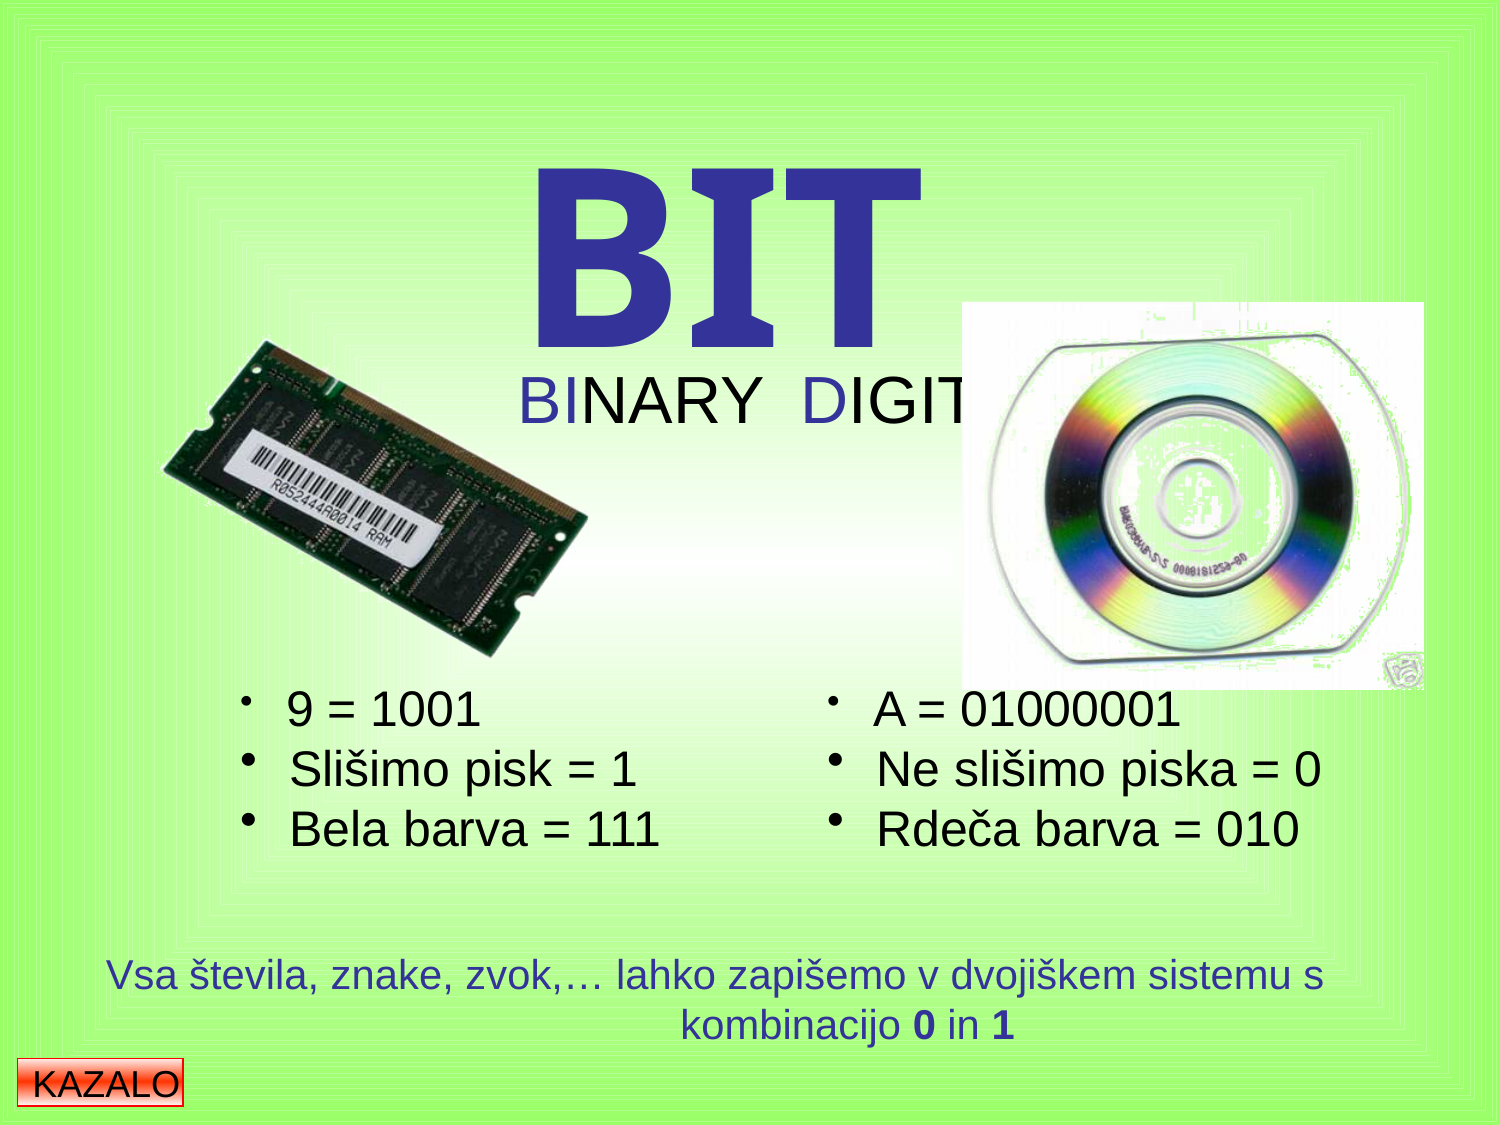

BIT
BINARY DIGIT
 9 = 1001
 Slišimo pisk = 1
 Bela barva = 111
 A = 01000001
 Ne slišimo piska = 0
 Rdeča barva = 010
Vsa števila, znake, zvok,… lahko zapišemo v dvojiškem sistemu s kombinacijo 0 in 1
KAZALO